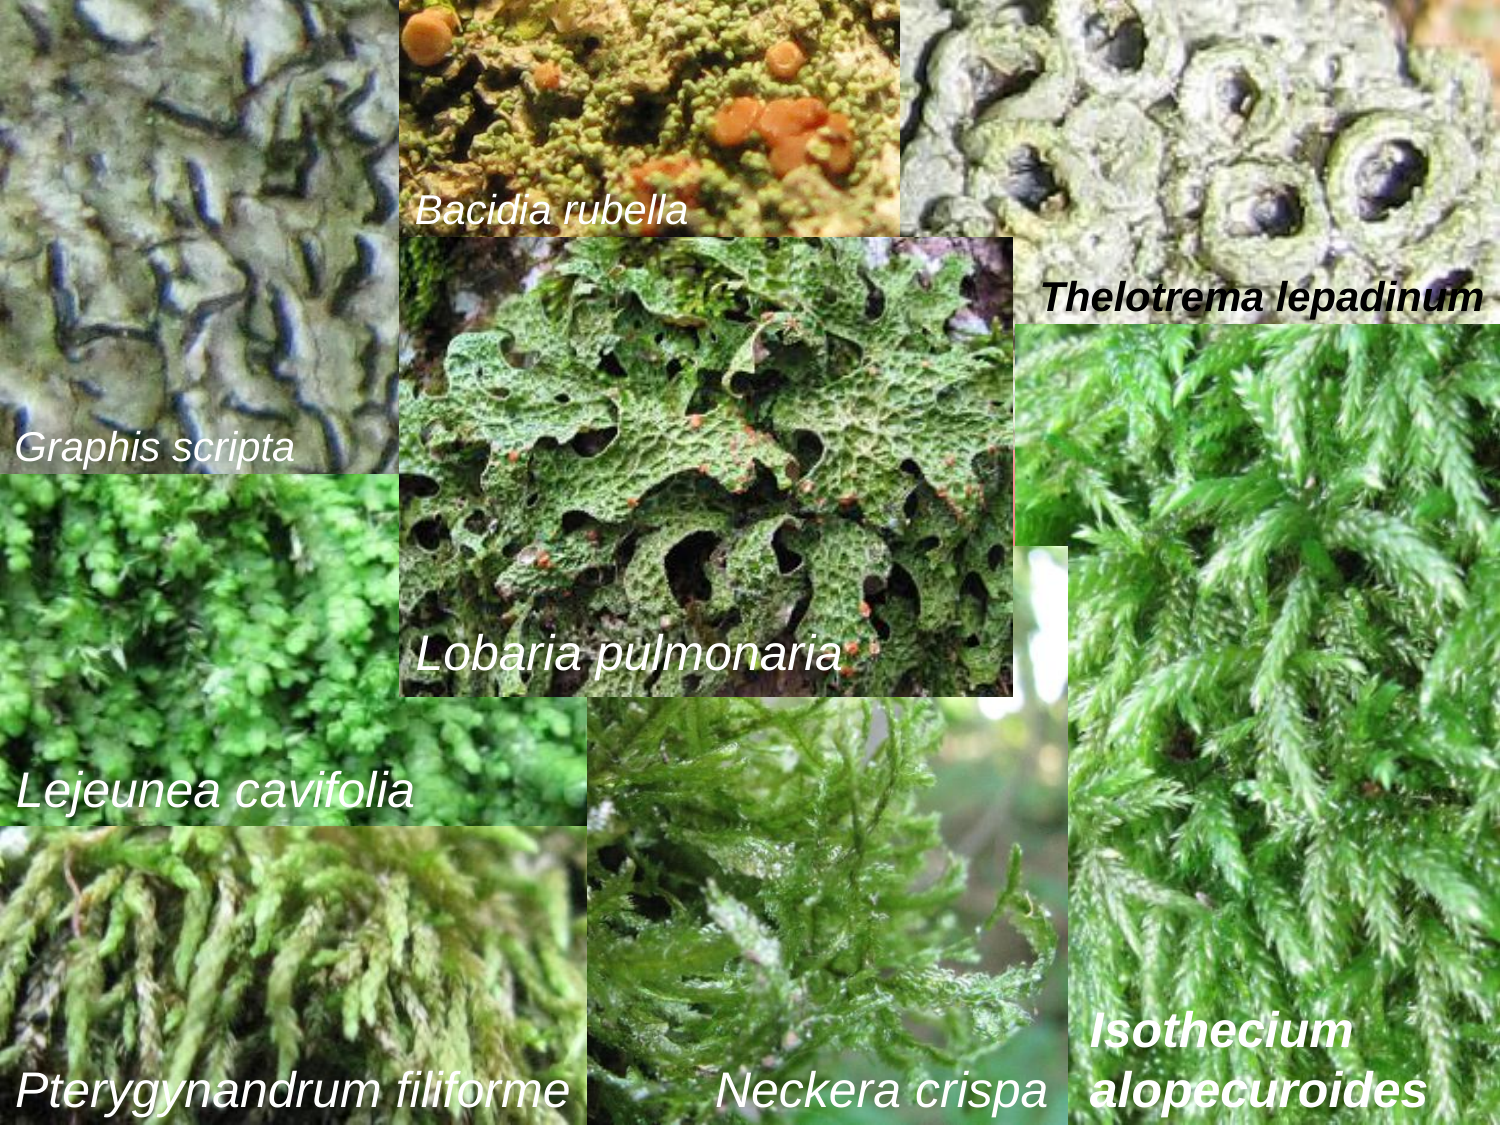

Bacidia rubella
Thelotrema lepadinum
Graphis scripta
Lobaria pulmonaria
Lejeunea cavifolia
Isothecium
alopecuroides
Pterygynandrum filiforme
Neckera crispa